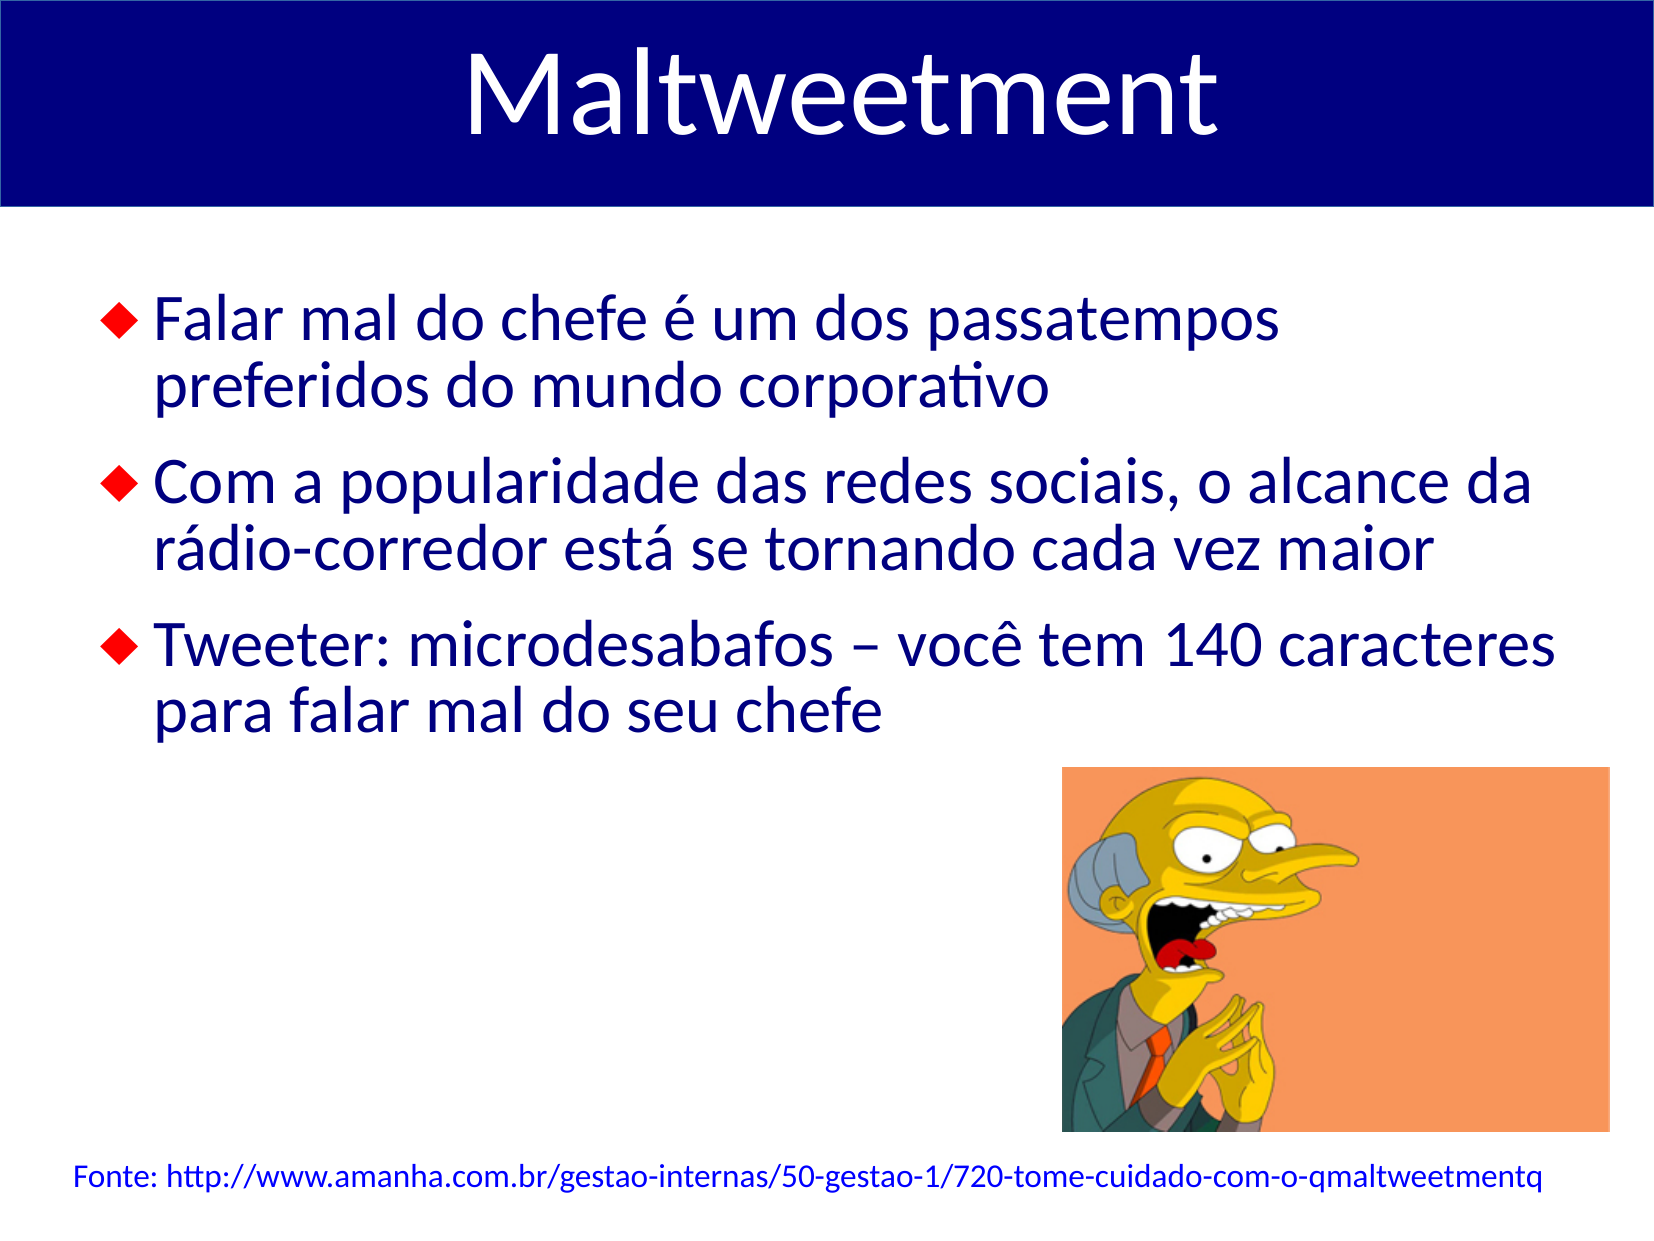

# Maltweetment
Falar mal do chefe é um dos passatempos preferidos do mundo corporativo
Com a popularidade das redes sociais, o alcance da rádio-corredor está se tornando cada vez maior
Tweeter: microdesabafos – você tem 140 caracteres para falar mal do seu chefe
Fonte: http://www.amanha.com.br/gestao-internas/50-gestao-1/720-tome-cuidado-com-o-qmaltweetmentq